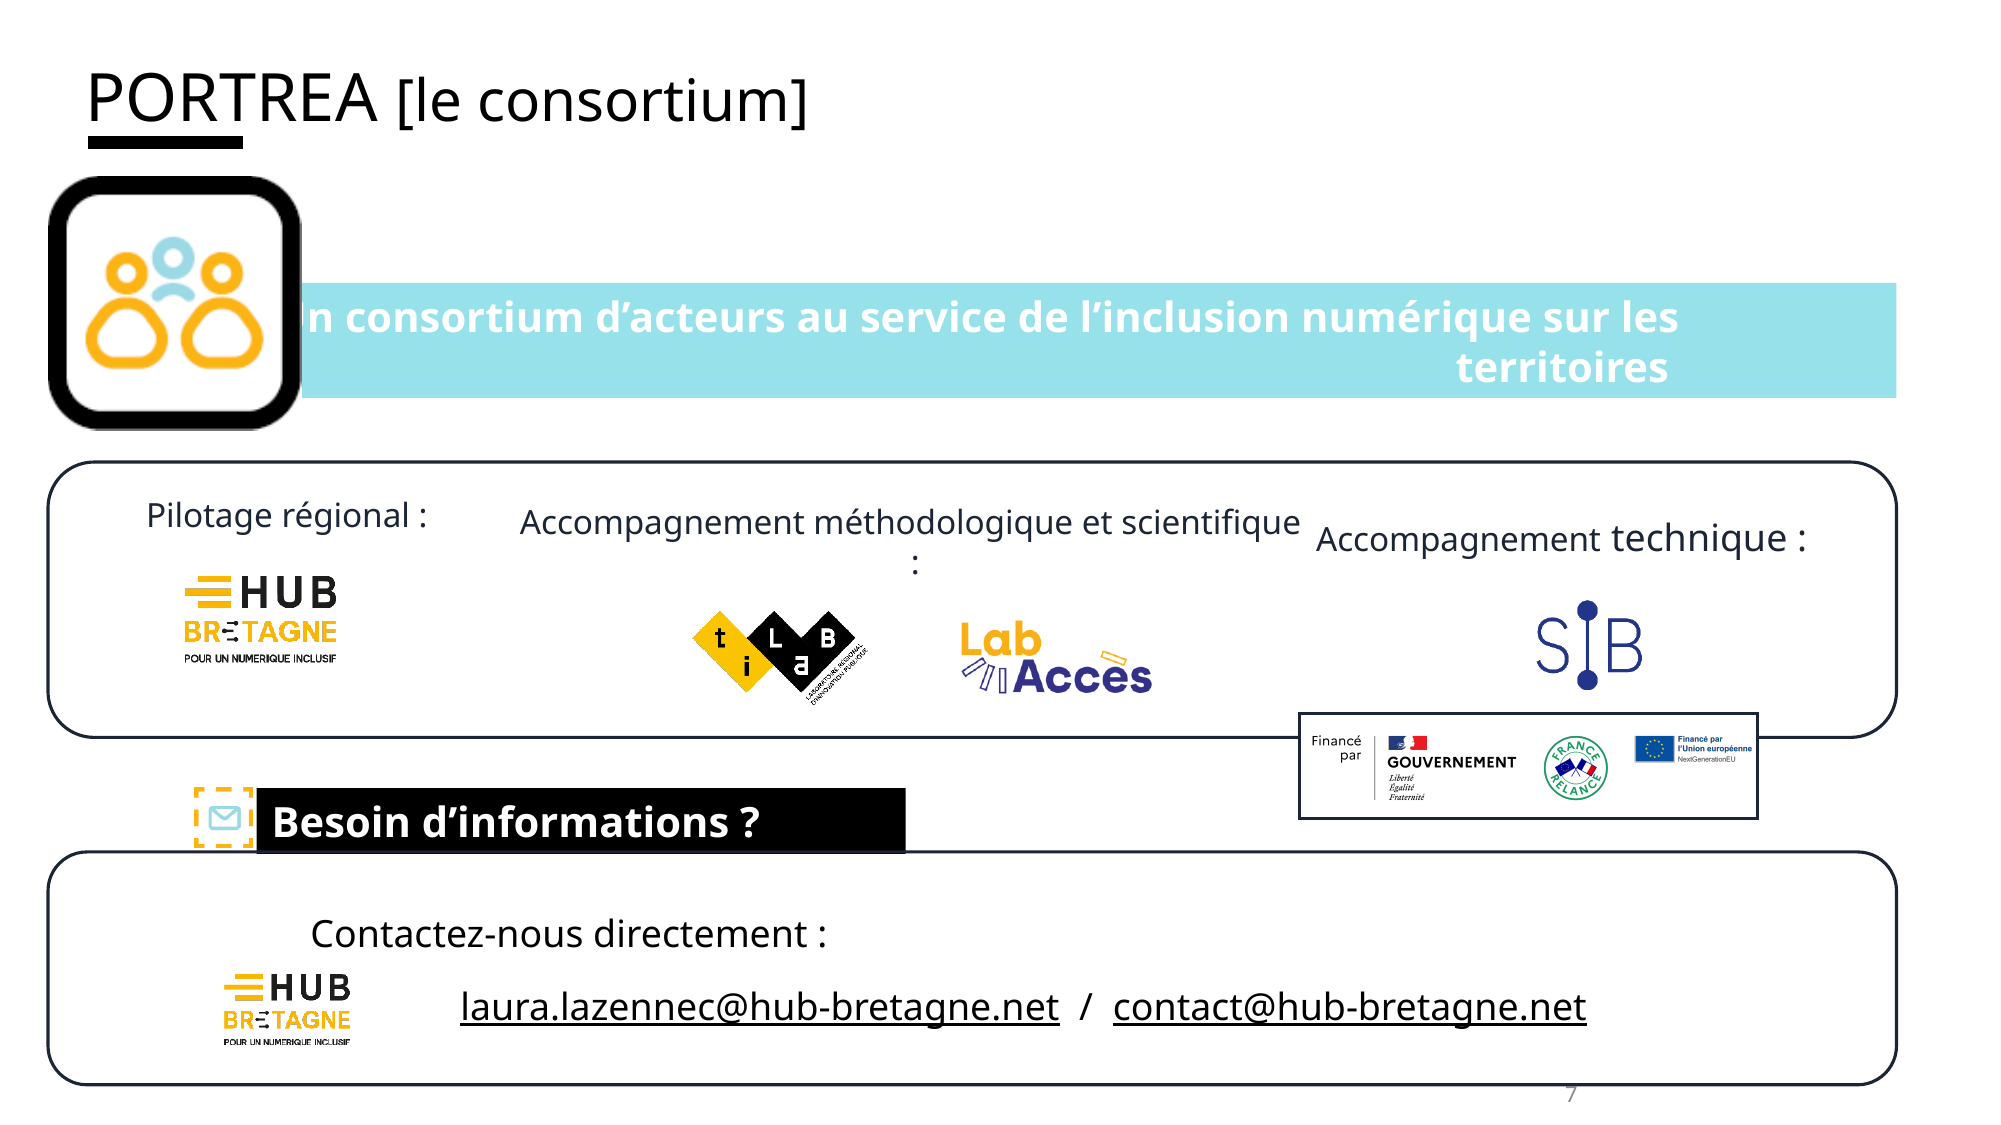

PORTREA [le consortium]
Un consortium d’acteurs au service de l’inclusion numérique sur les territoires
Pilotage régional :
Accompagnement méthodologique et scientifique :
Accompagnement technique :
Besoin d’informations ?
Contactez-nous directement :
laura.lazennec@hub-bretagne.net / contact@hub-bretagne.net